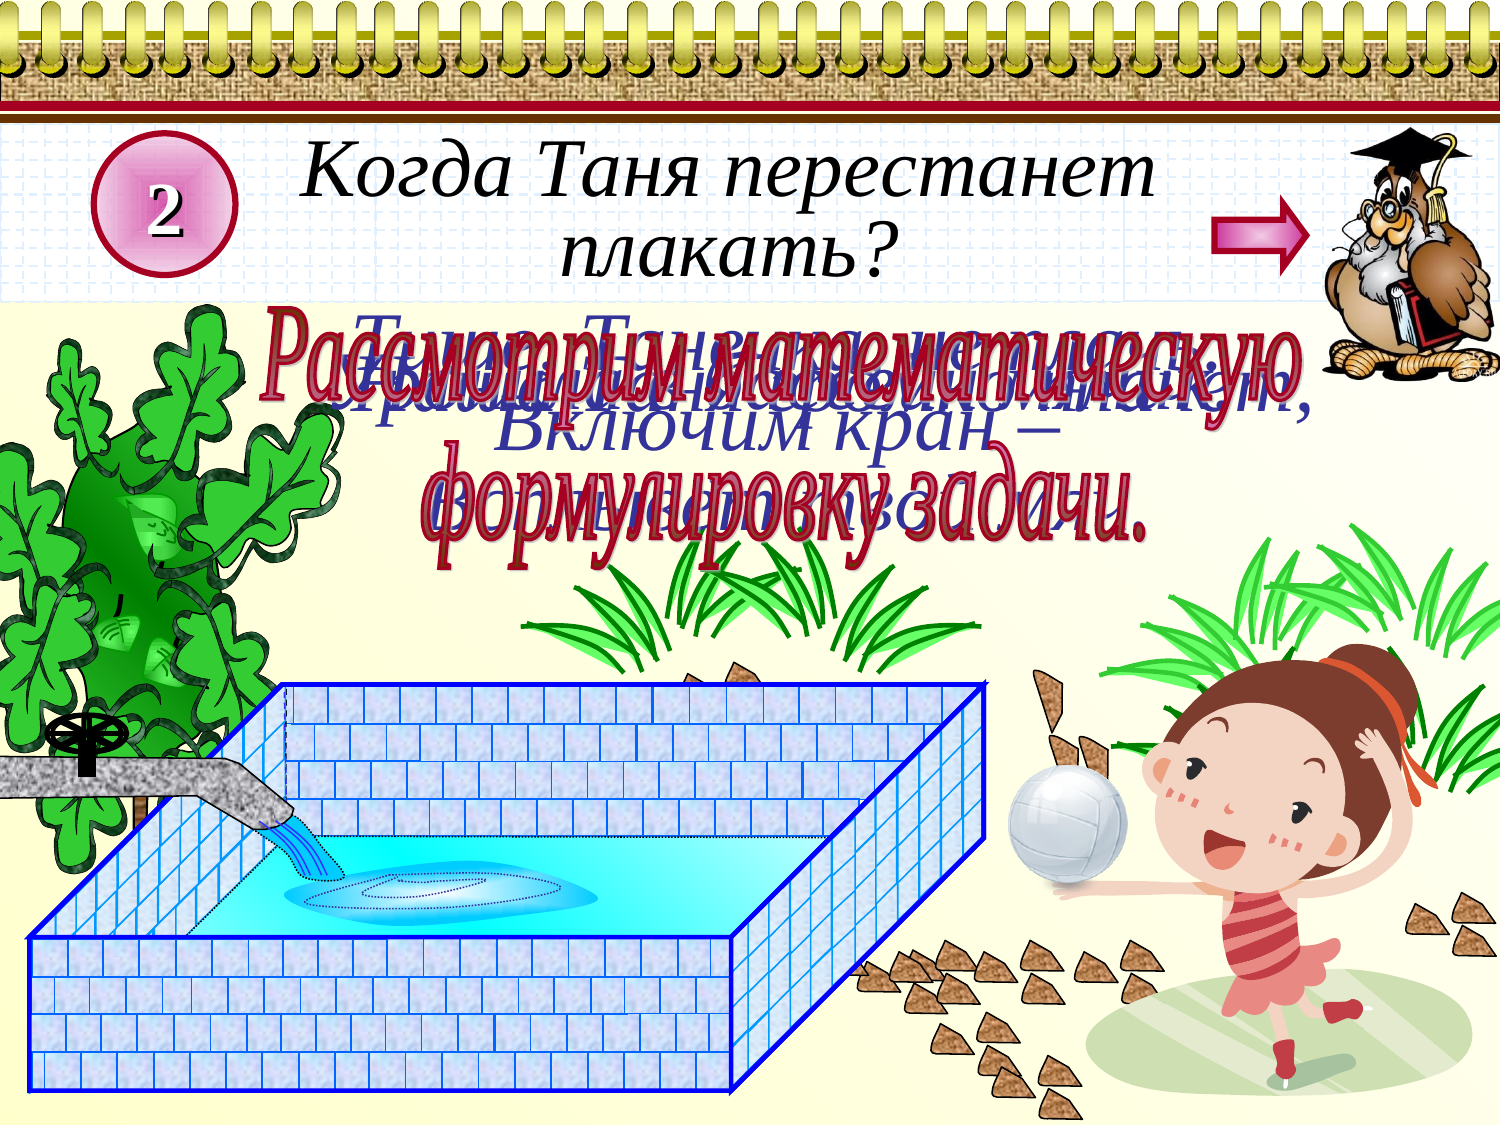

Когда Таня перестанет плакать?
2
Тише, Танечка, не плачь. Включим кран –
Всплывёт твой мяч.
Рассмотрим математическую
формулировку задачи.
Уронила в бассейн мячик.
Наша Таня громко плачет,